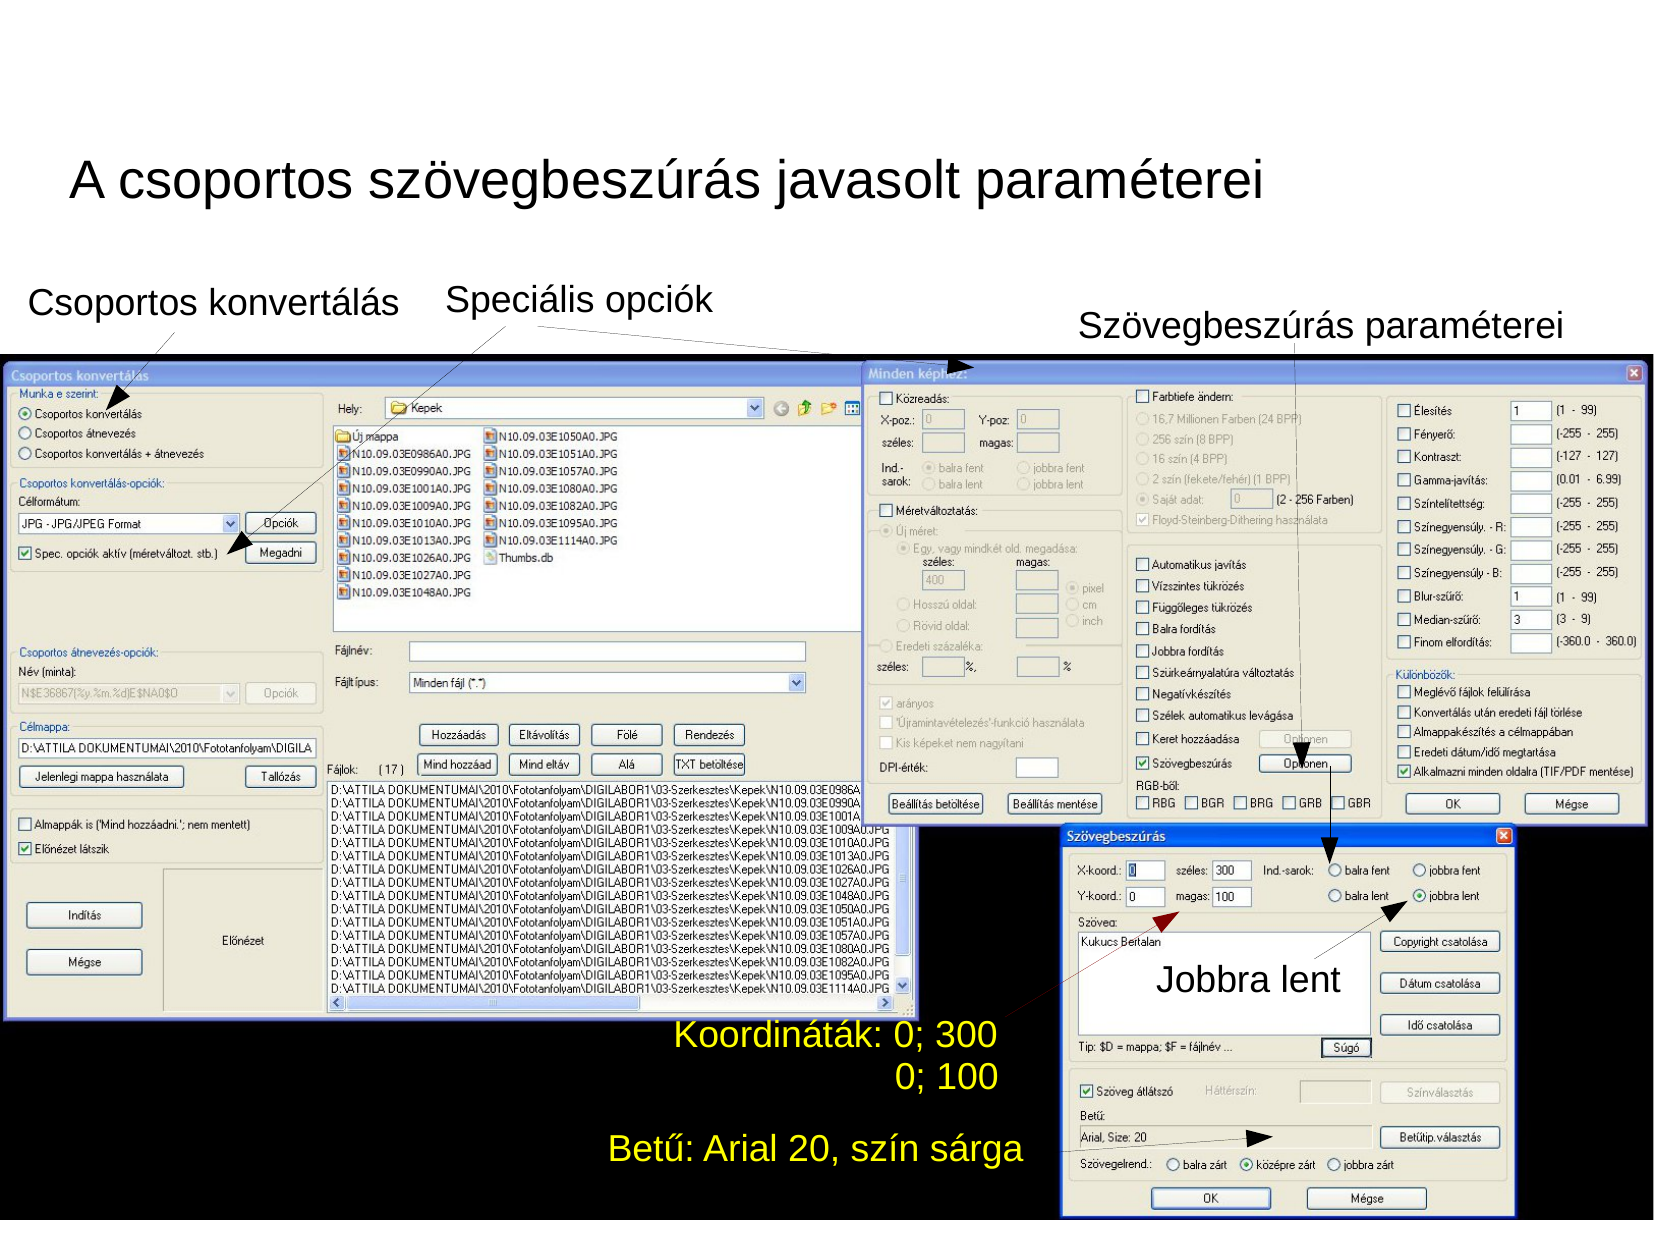

A csoportos szövegbeszúrás javasolt paraméterei
Speciális opciók
Csoportos konvertálás
Szövegbeszúrás paraméterei
Jobbra lent
Koordináták: 0; 300
			0; 100
Betű: Arial 20, szín sárga